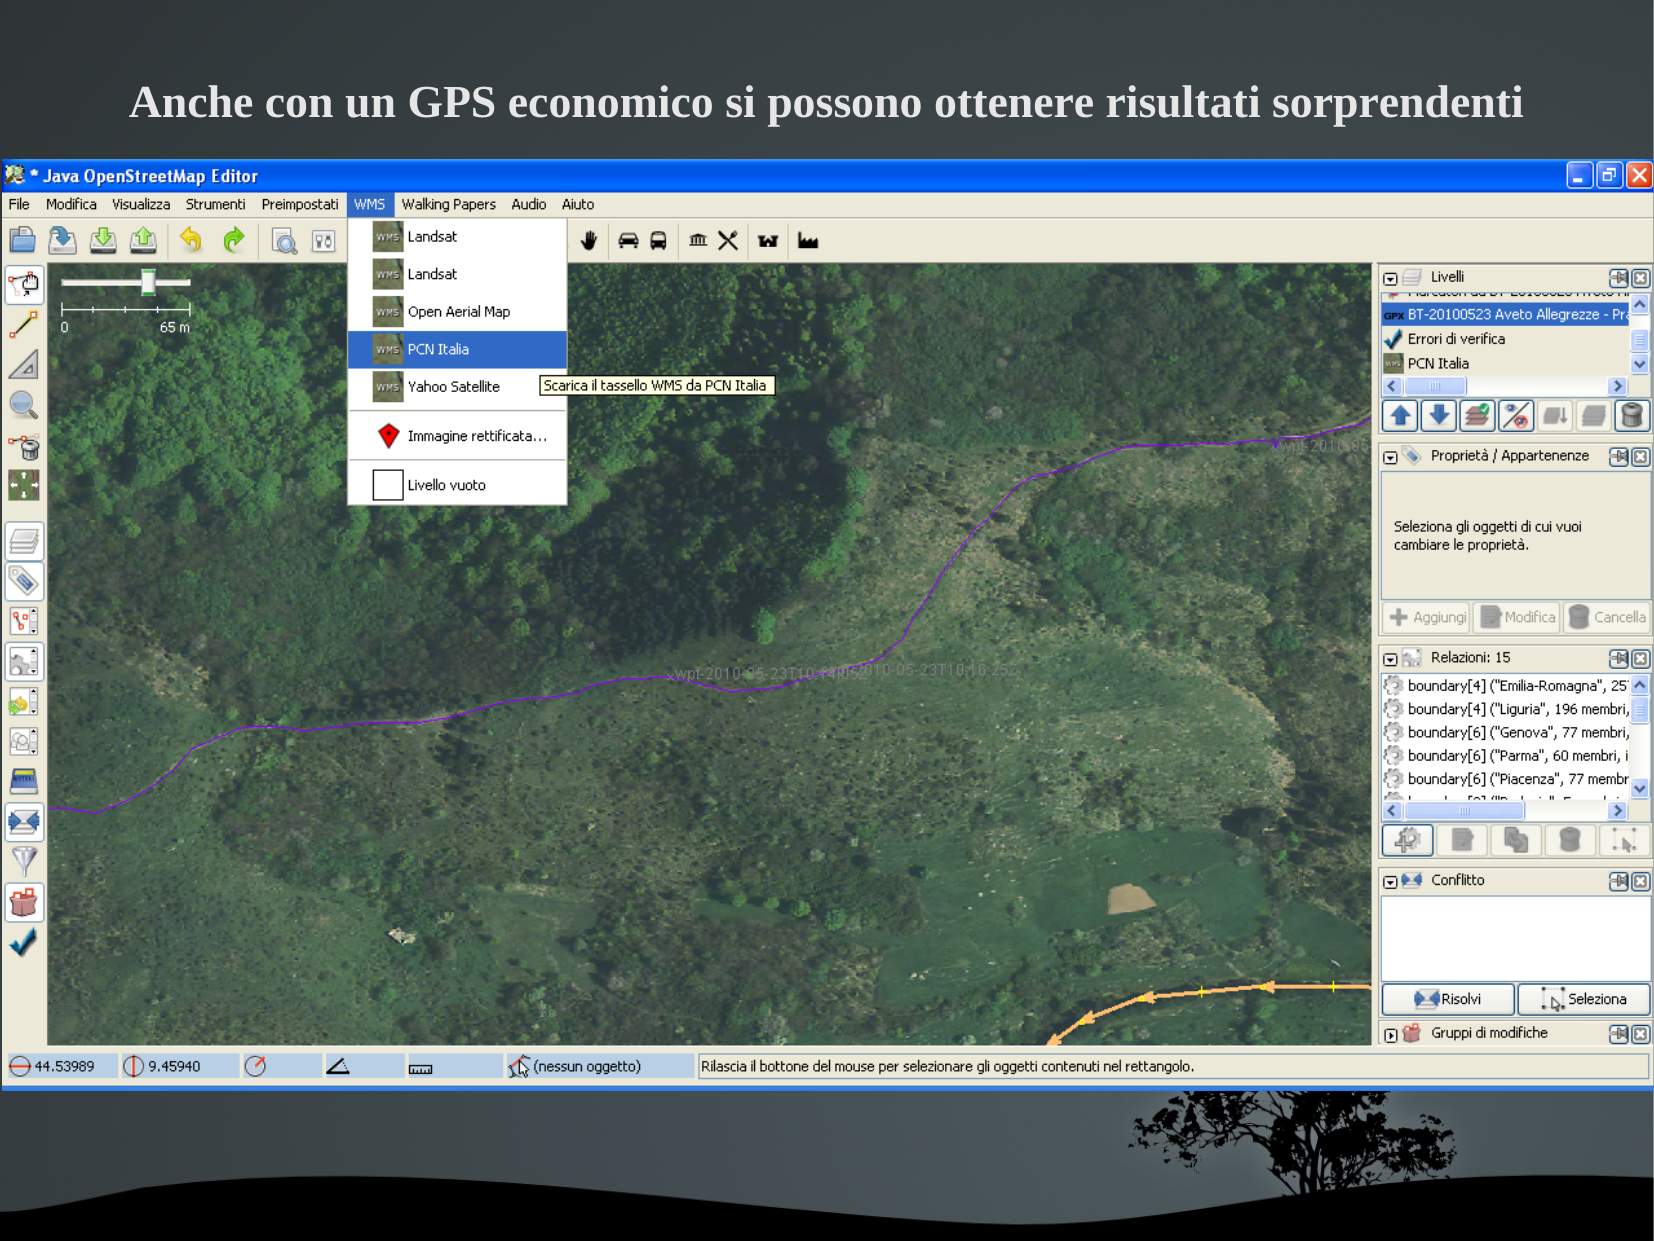

# Anche con un GPS economico si possono ottenere risultati sorprendenti